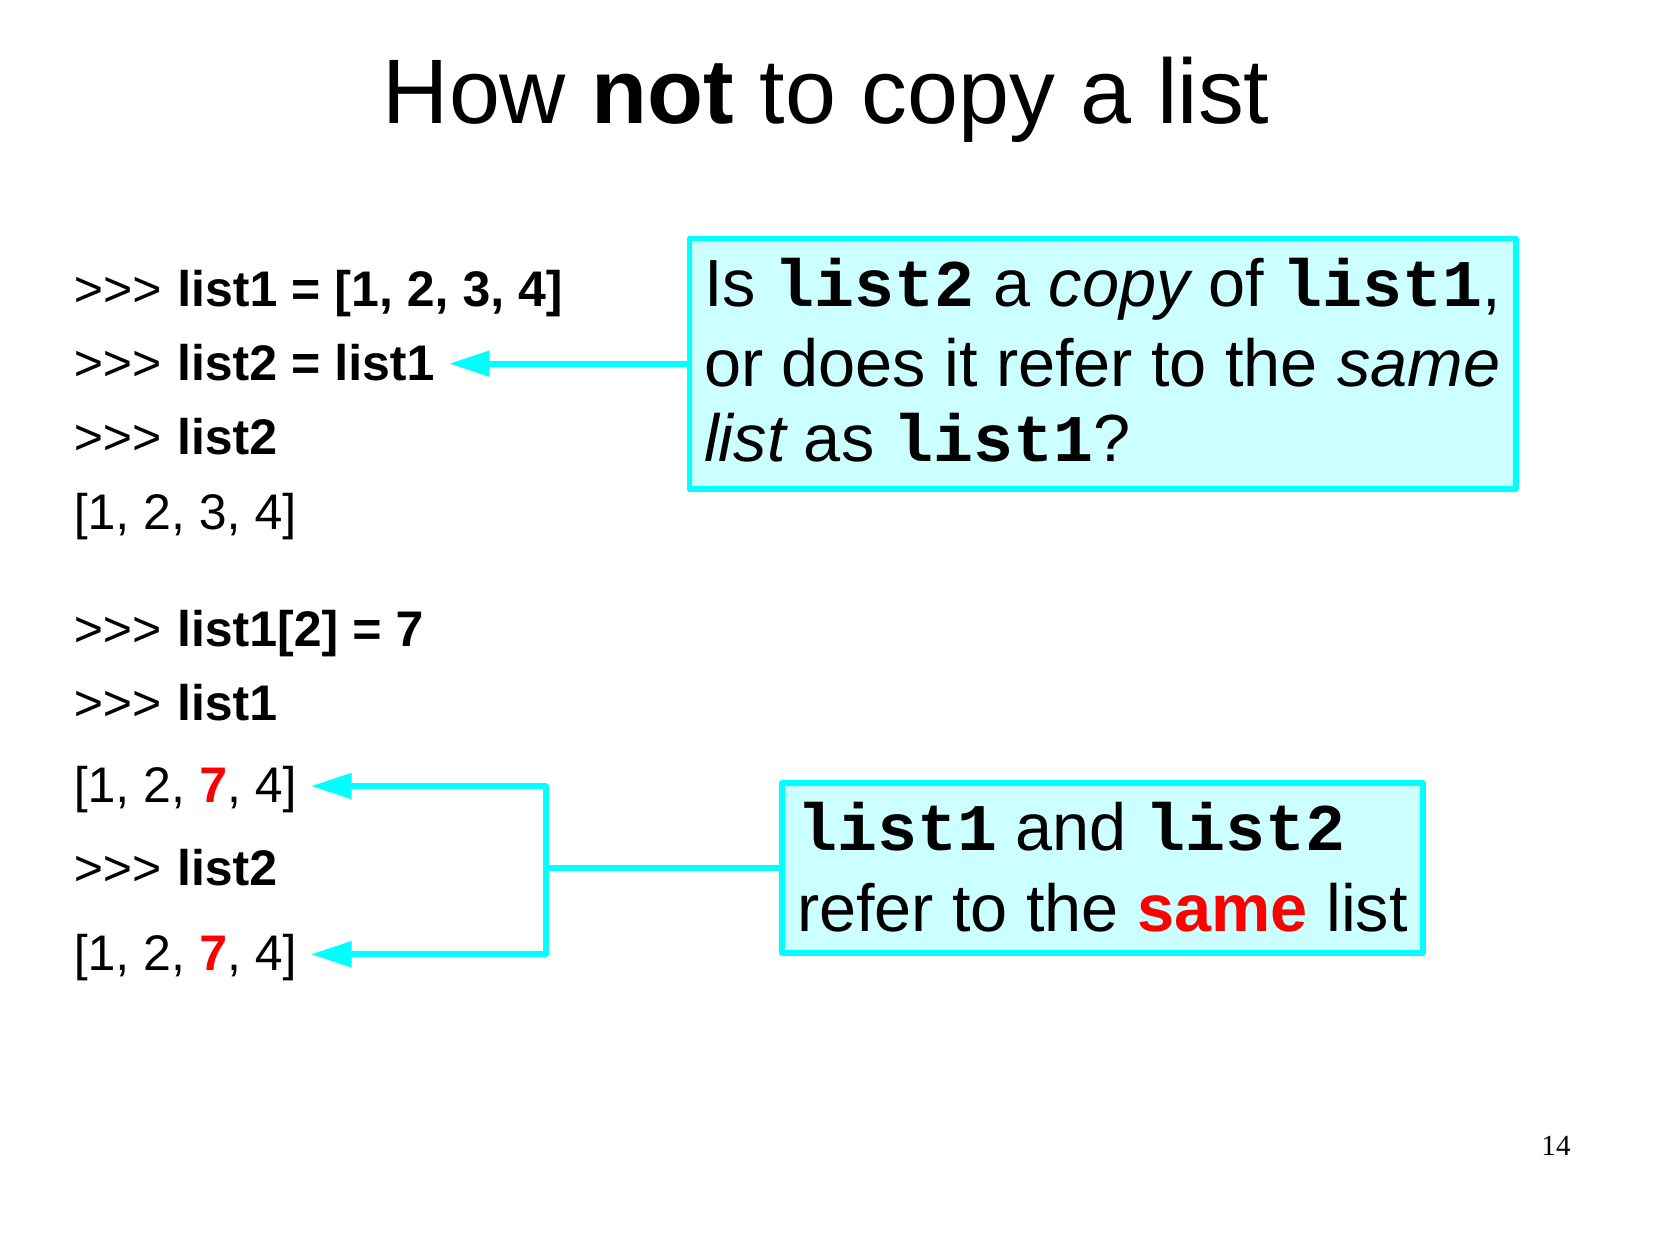

How not to copy a list
Is list2 a copy of list1,
or does it refer to the same
list as list1?
>>>
list1 = [1, 2, 3, 4]
>>>
list2 = list1
>>>
list2
[1, 2, 3, 4]
>>>
list1[2] = 7
>>>
list1
[1, 2, 7, 4]
list1 and list2
refer to the same list
>>>
list2
[1, 2, 7, 4]
14